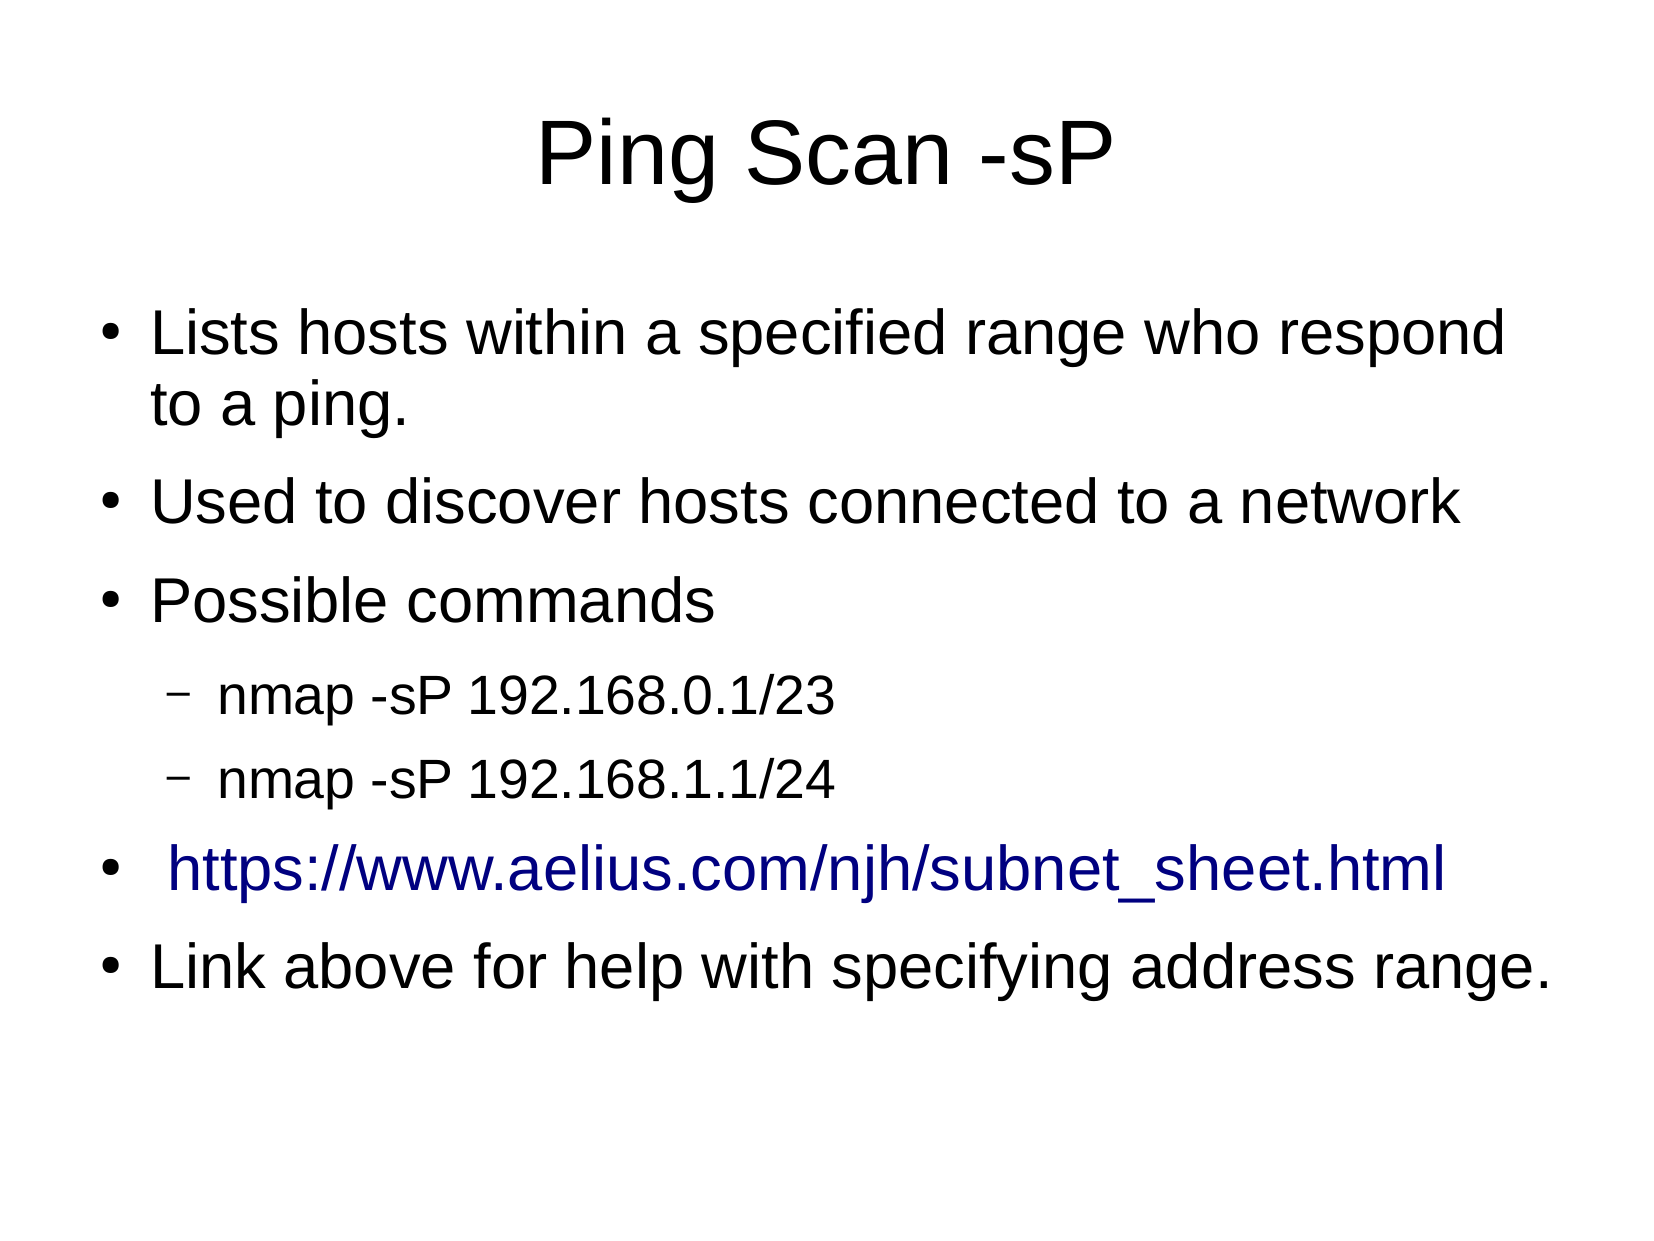

# Ping Scan -sP
Lists hosts within a specified range who respond to a ping.
Used to discover hosts connected to a network
Possible commands
nmap -sP 192.168.0.1/23
nmap -sP 192.168.1.1/24
 https://www.aelius.com/njh/subnet_sheet.html
Link above for help with specifying address range.